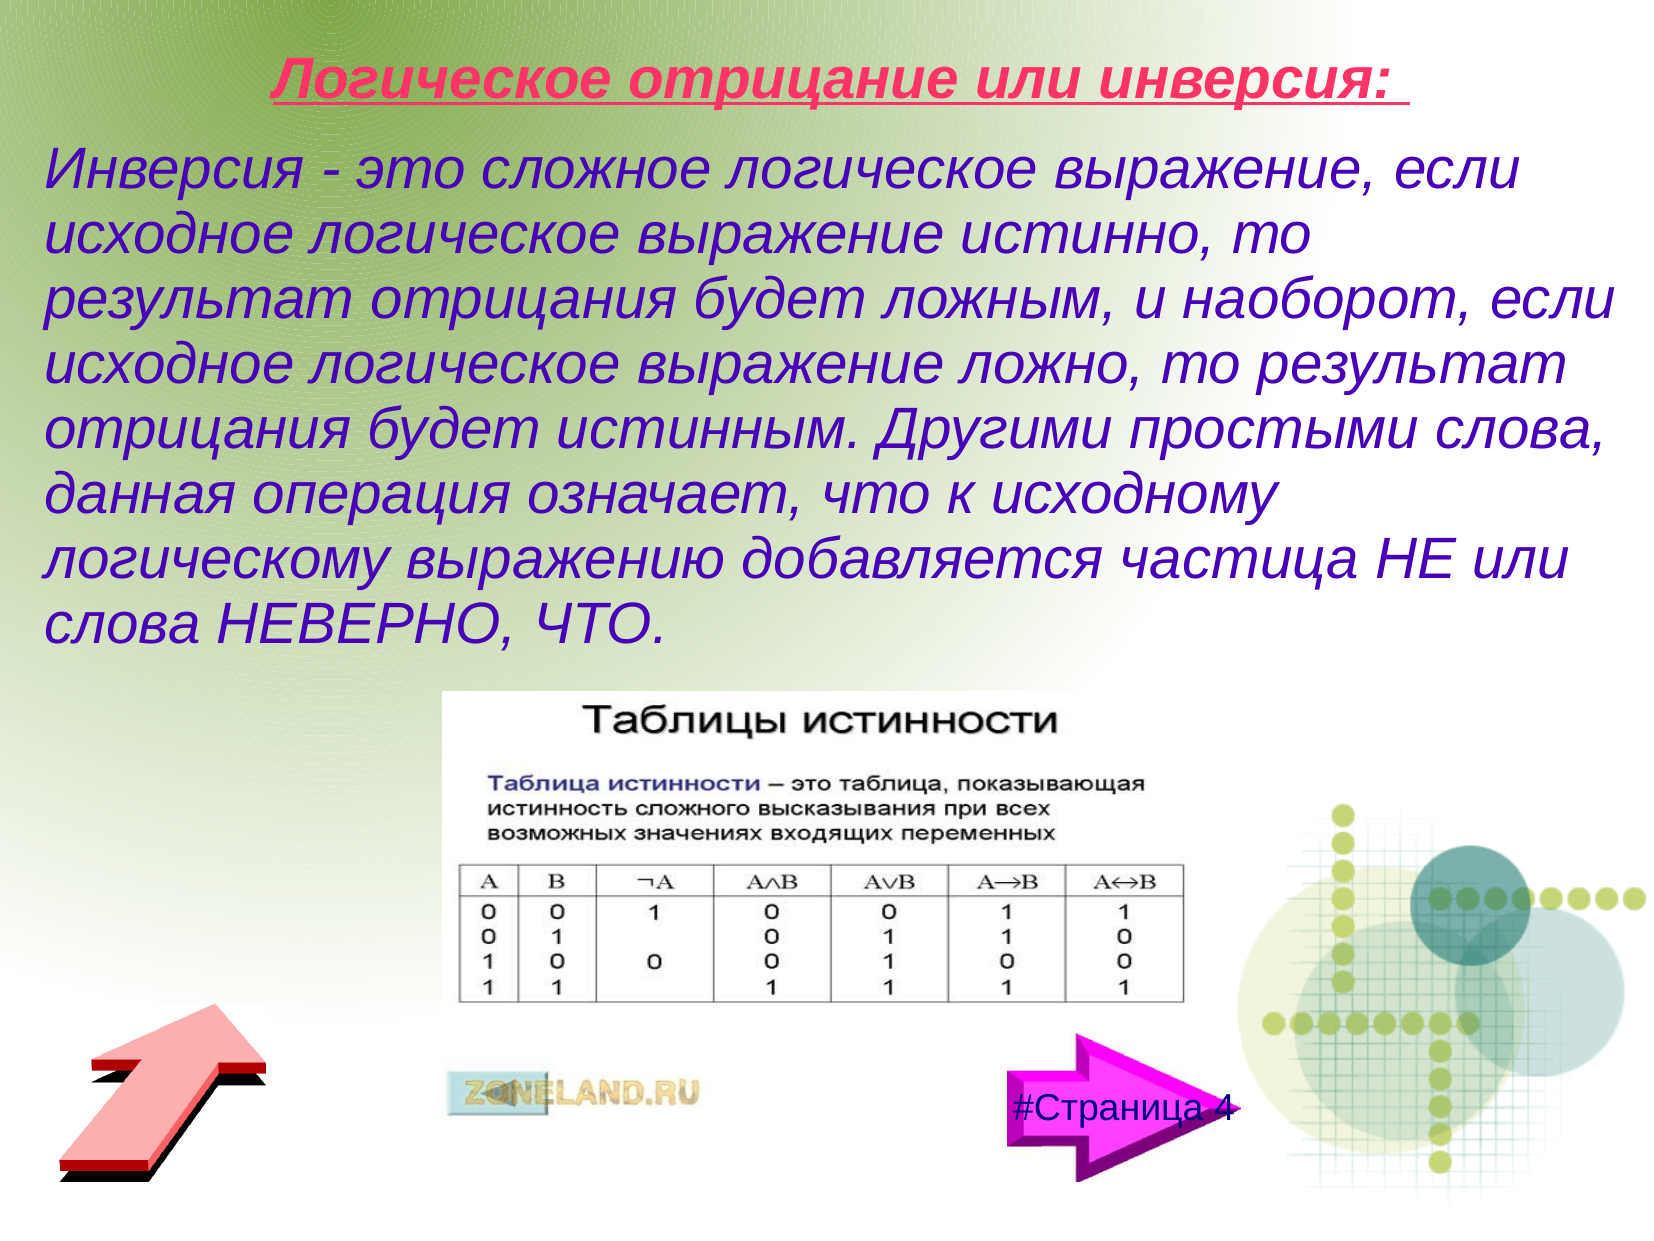

Логическое отрицание или инверсия:
Инверсия - это сложное логическое выражение, если исходное логическое выражение истинно, то результат отрицания будет ложным, и наоборот, если исходное логическое выражение ложно, то результат отрицания будет истинным. Другими простыми слова, данная операция означает, что к исходному логическому выражению добавляется частица НЕ или слова НЕВЕРНО, ЧТО.
#Страница 4